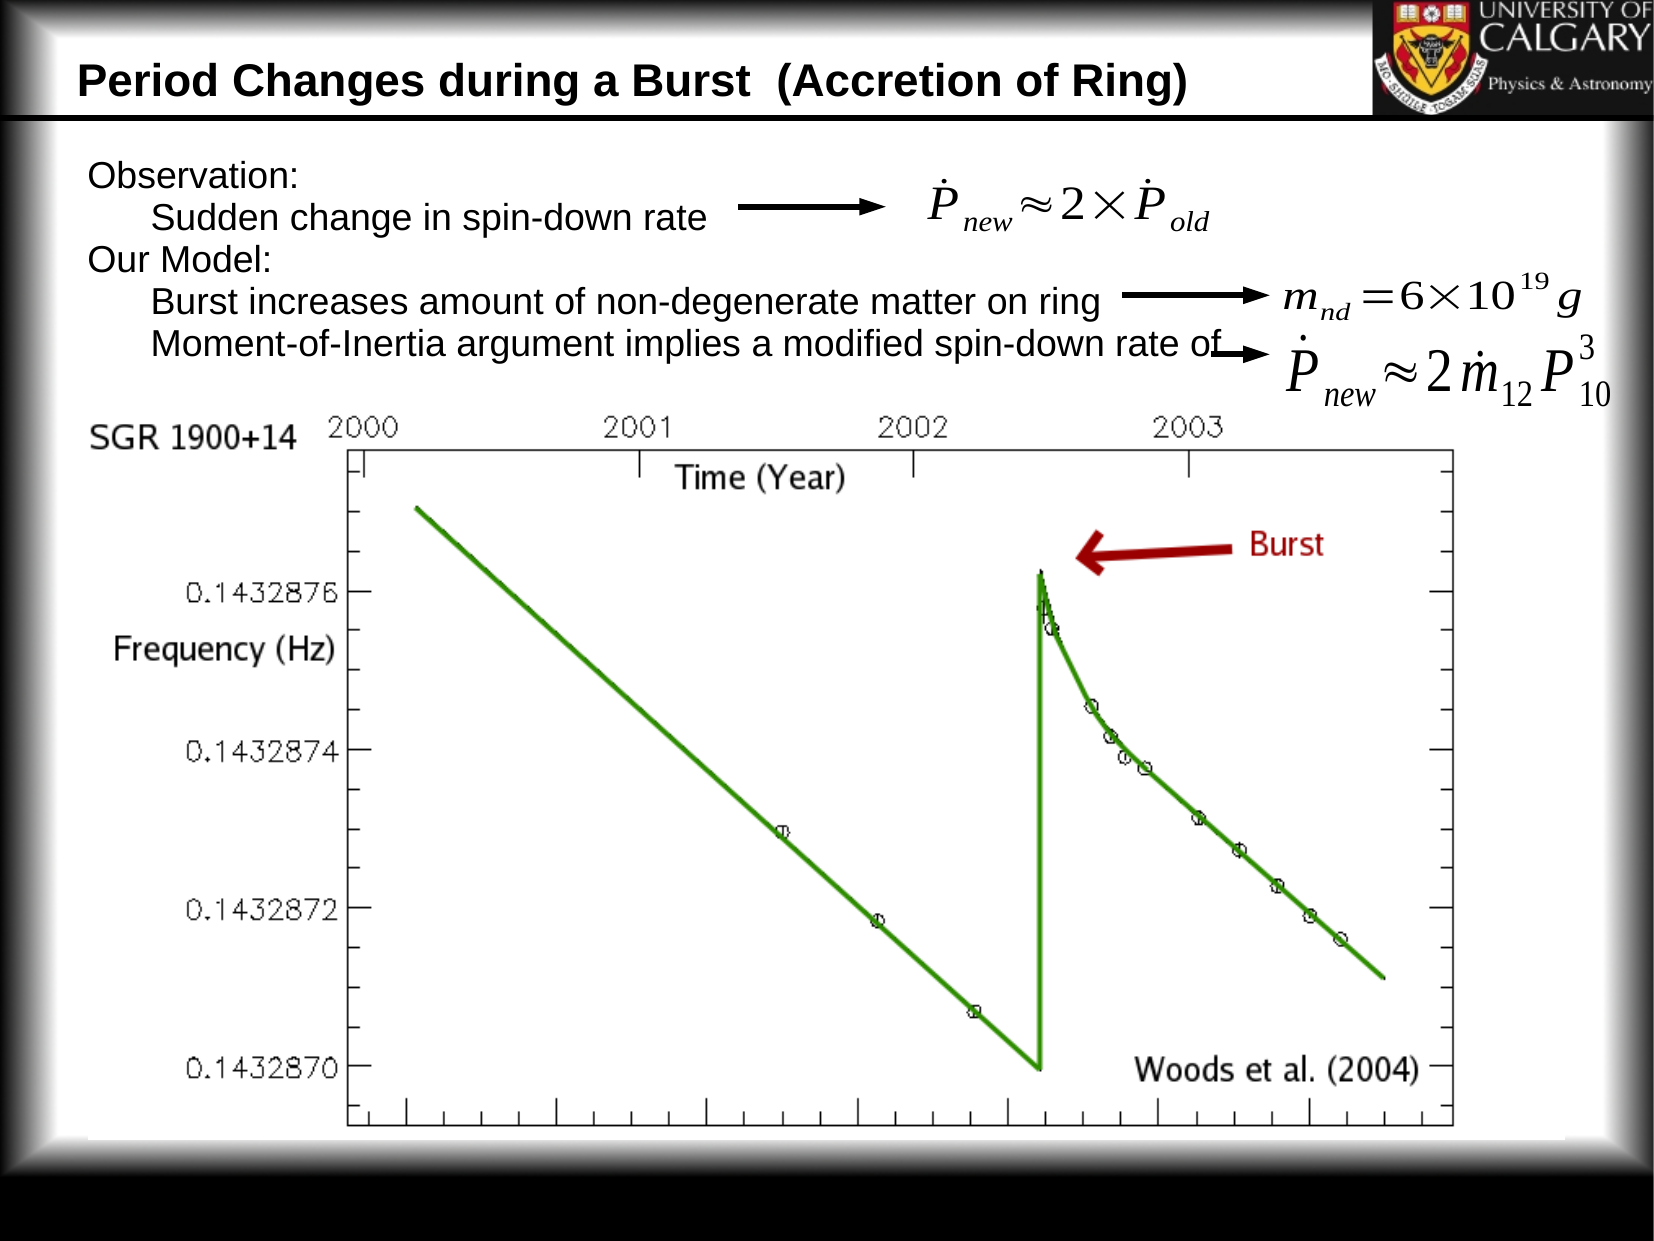

Period Changes during a Burst (Accretion of Ring)
 Observation:
	Sudden change in spin-down rate
 Our Model:
	Burst increases amount of non-degenerate matter on ring
	Moment-of-Inertia argument implies a modified spin-down rate of